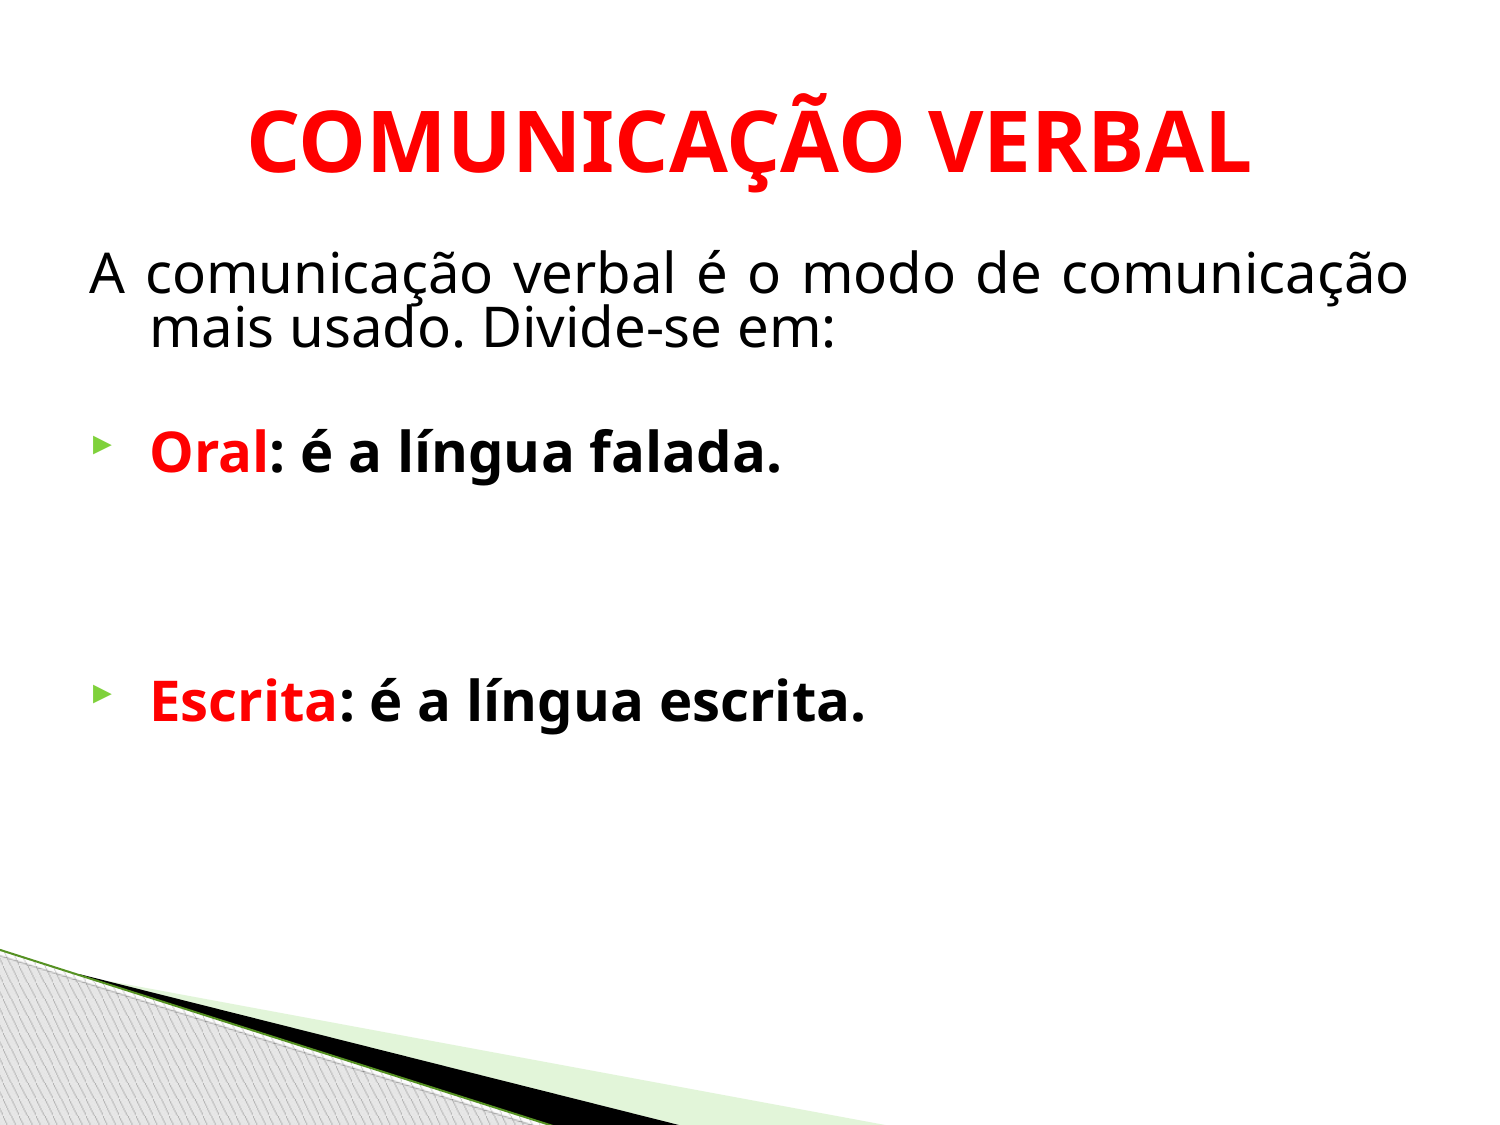

COMUNICAÇÃO VERBAL
# A comunicação verbal é o modo de comunicação mais usado. Divide-se em:
Oral: é a língua falada.
Escrita: é a língua escrita.